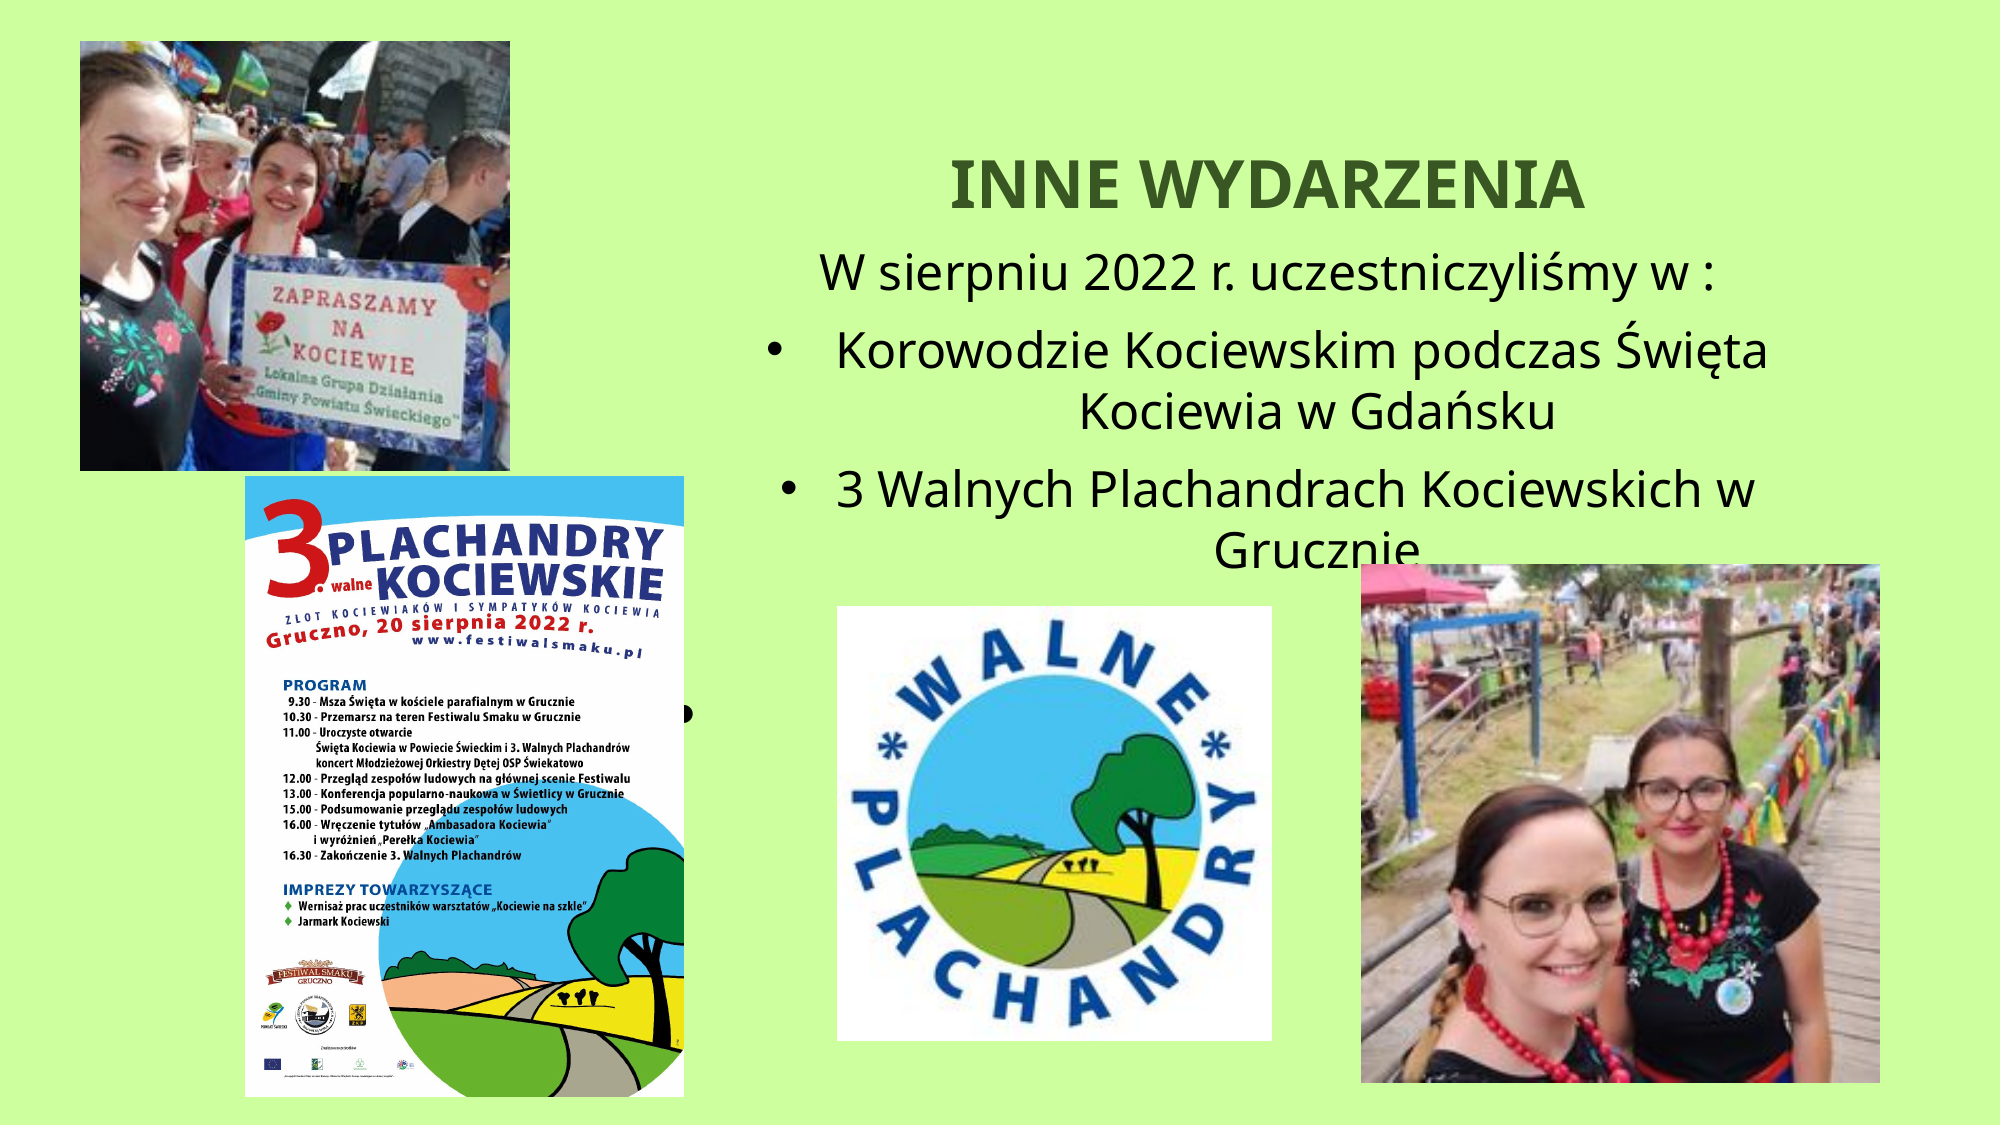

# INNE WYDARZENIA
W sierpniu 2022 r. uczestniczyliśmy w :
 Korowodzie Kociewskim podczas Święta Kociewia w Gdańsku
3 Walnych Plachandrach Kociewskich w Grucznie